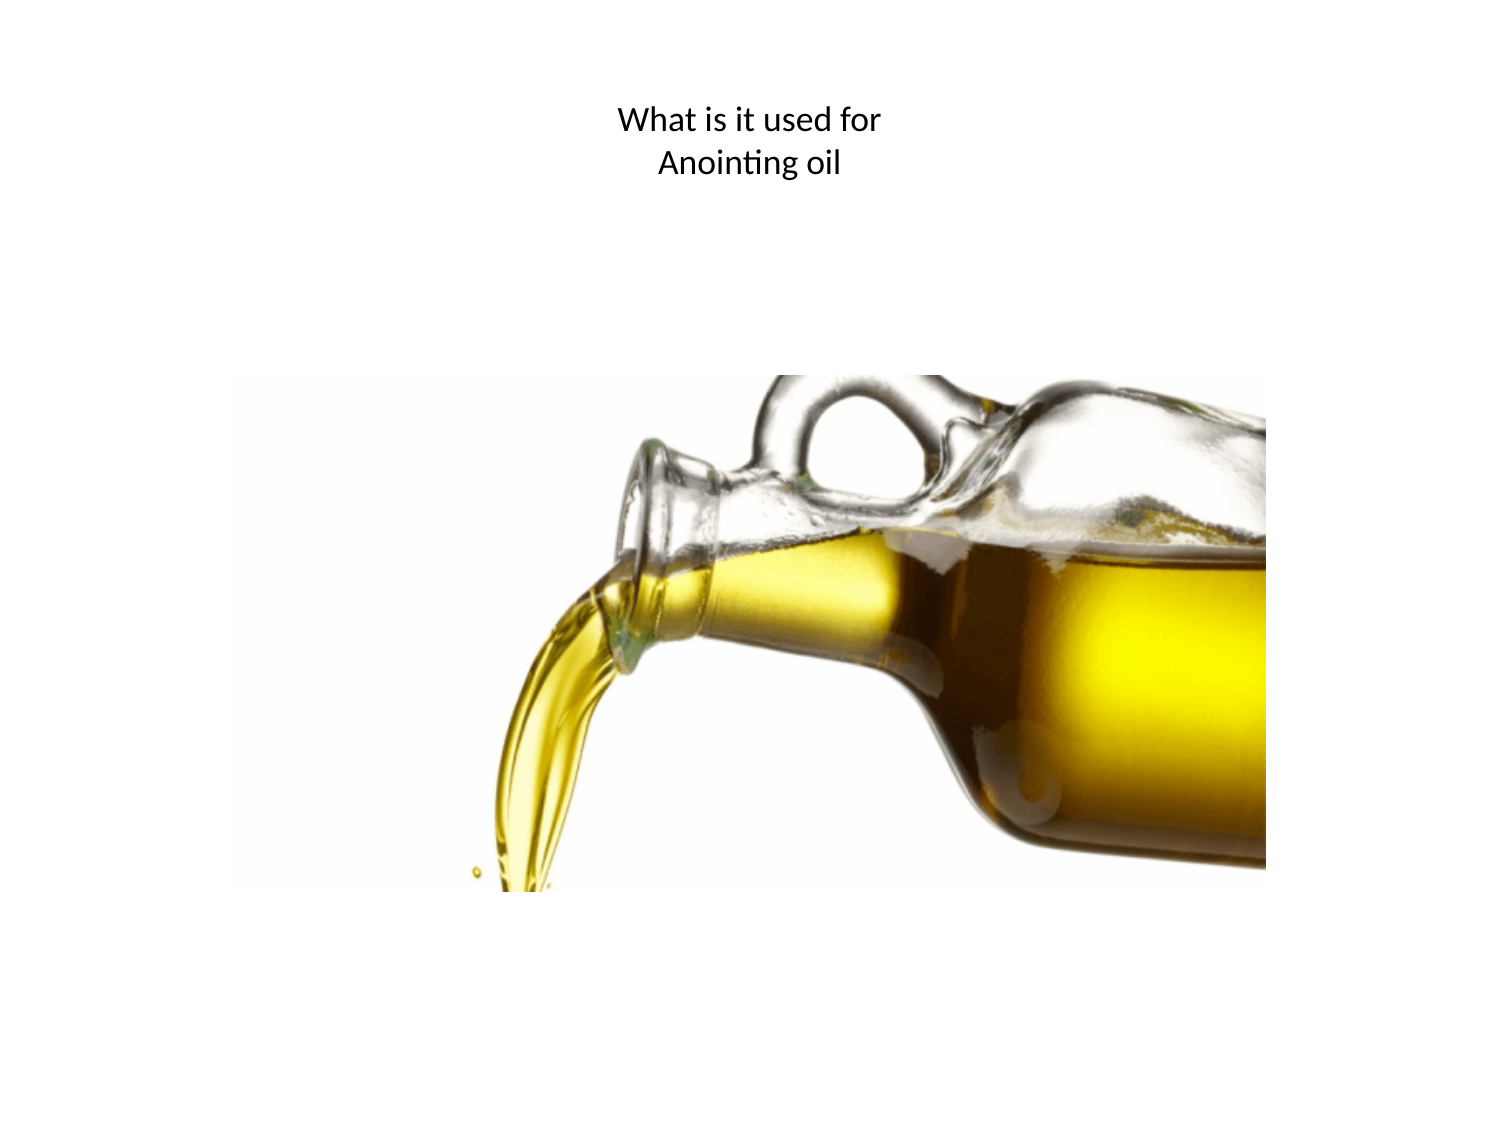

# What is it used for Anointing oil